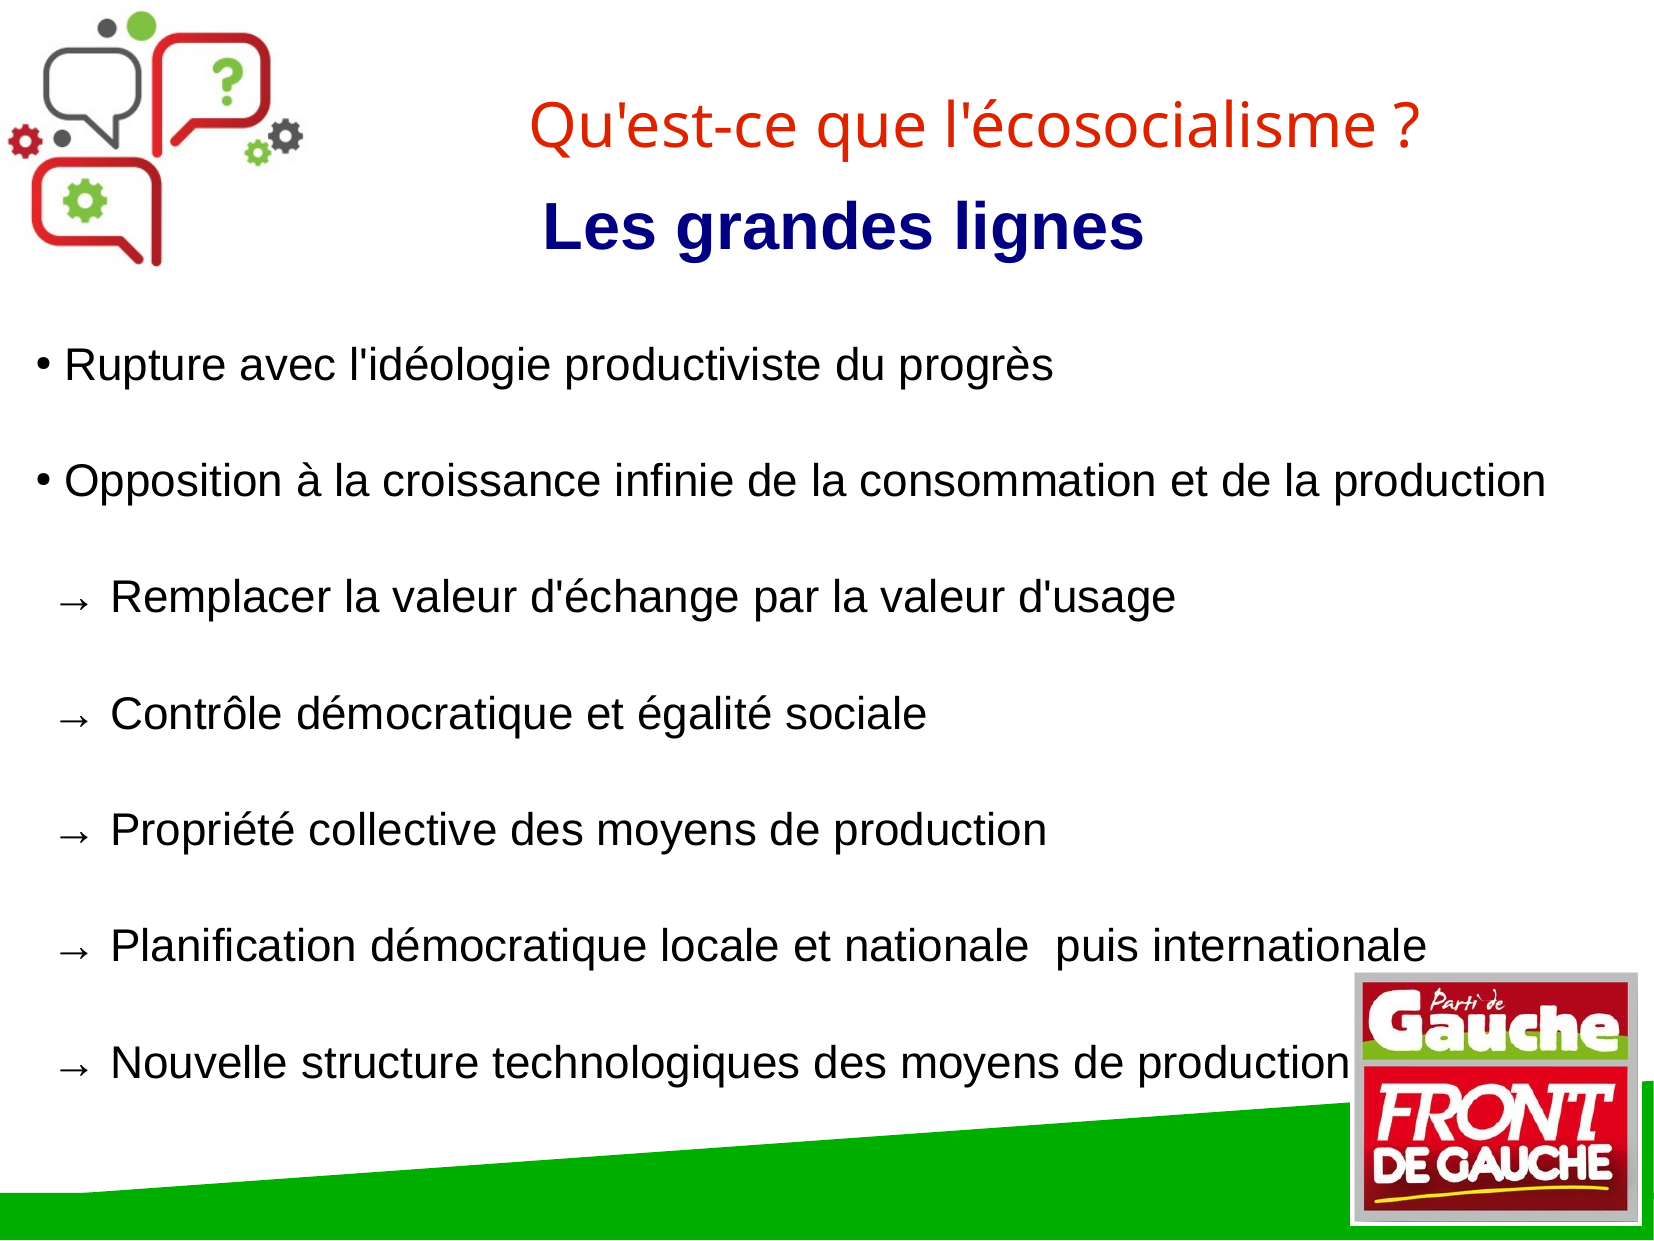

# Qu'est-ce que l'écosocialisme ?
Les grandes lignes
 Rupture avec l'idéologie productiviste du progrès
 Opposition à la croissance infinie de la consommation et de la production
→ Remplacer la valeur d'échange par la valeur d'usage
→ Contrôle démocratique et égalité sociale
→ Propriété collective des moyens de production
→ Planification démocratique locale et nationale puis internationale
→ Nouvelle structure technologiques des moyens de production